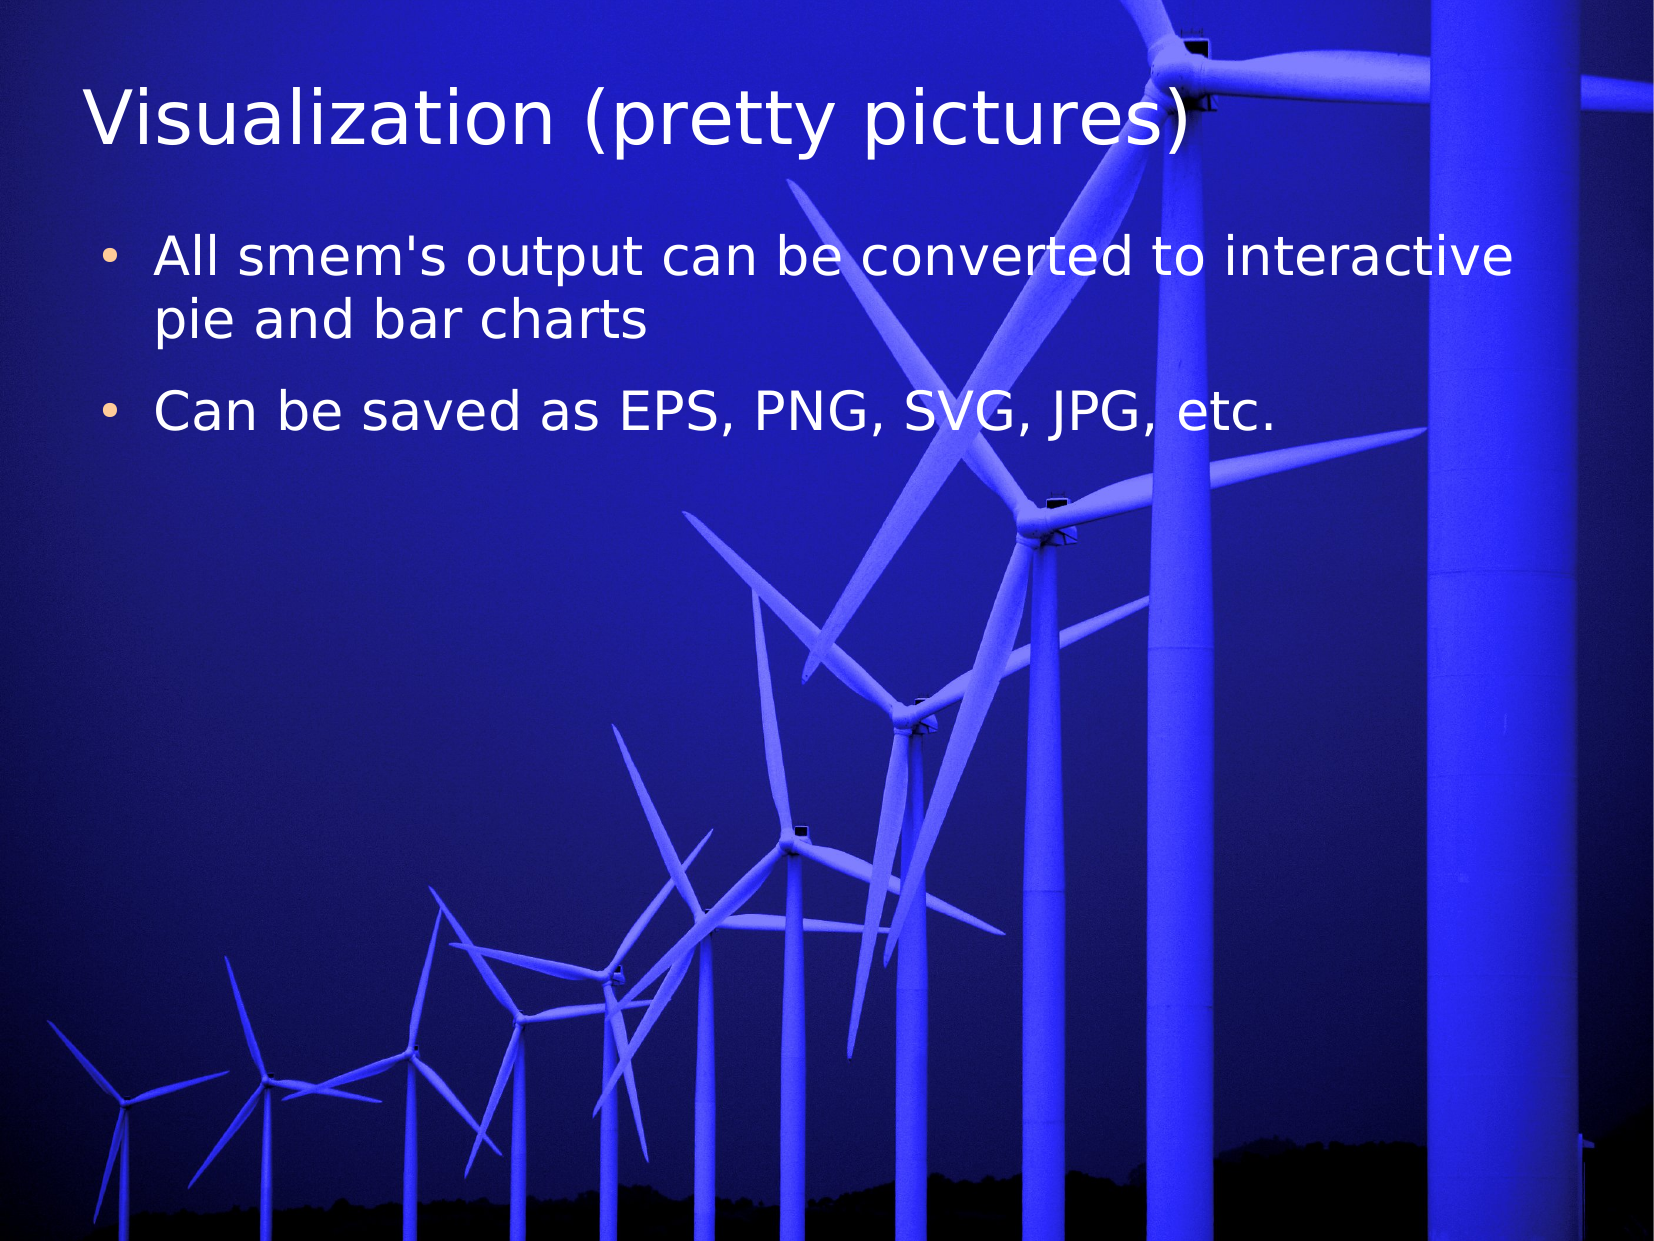

# Visualization (pretty pictures)
All smem's output can be converted to interactive pie and bar charts
Can be saved as EPS, PNG, SVG, JPG, etc.